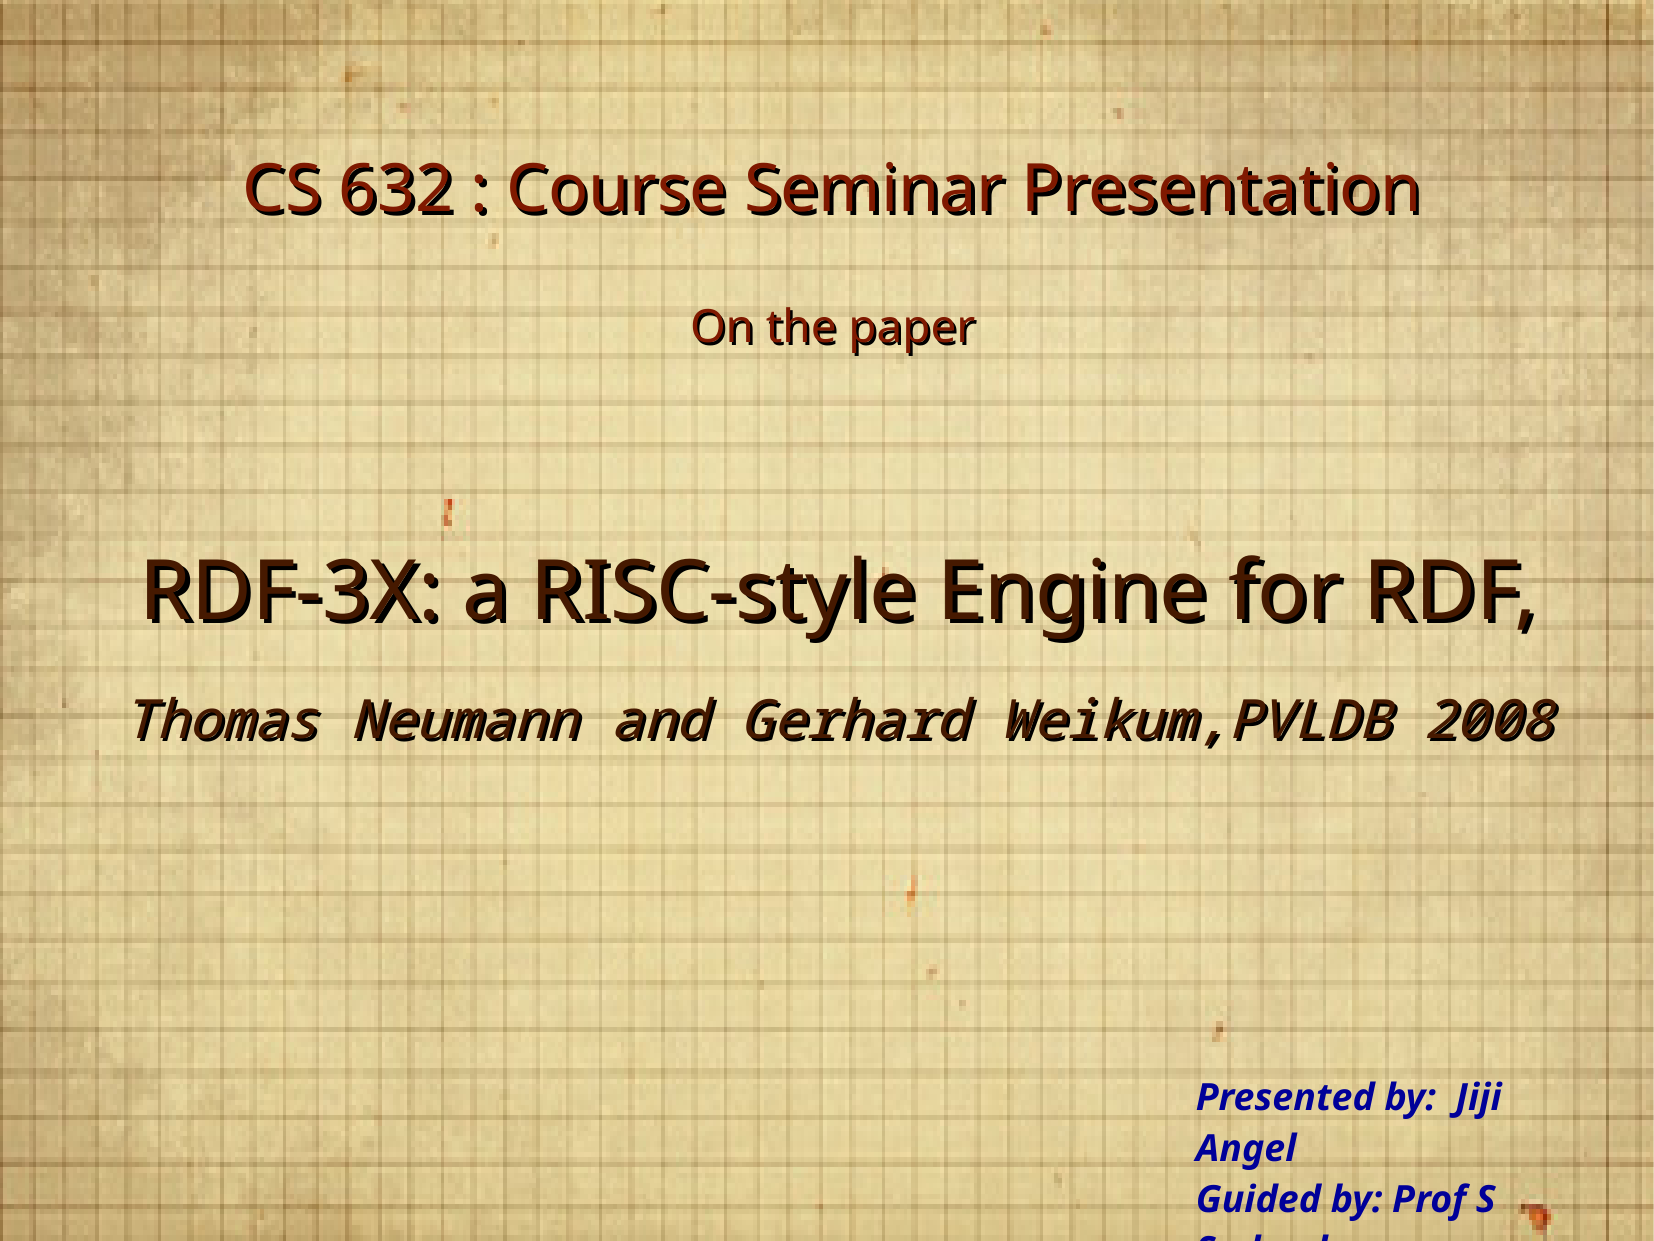

CS 632 : Course Seminar Presentation
On the paper
# RDF-3X: a RISC-style Engine for RDF, Thomas Neumann and Gerhard Weikum,PVLDB 2008
Presented by: Jiji Angel
Guided by: Prof S Sudarshan